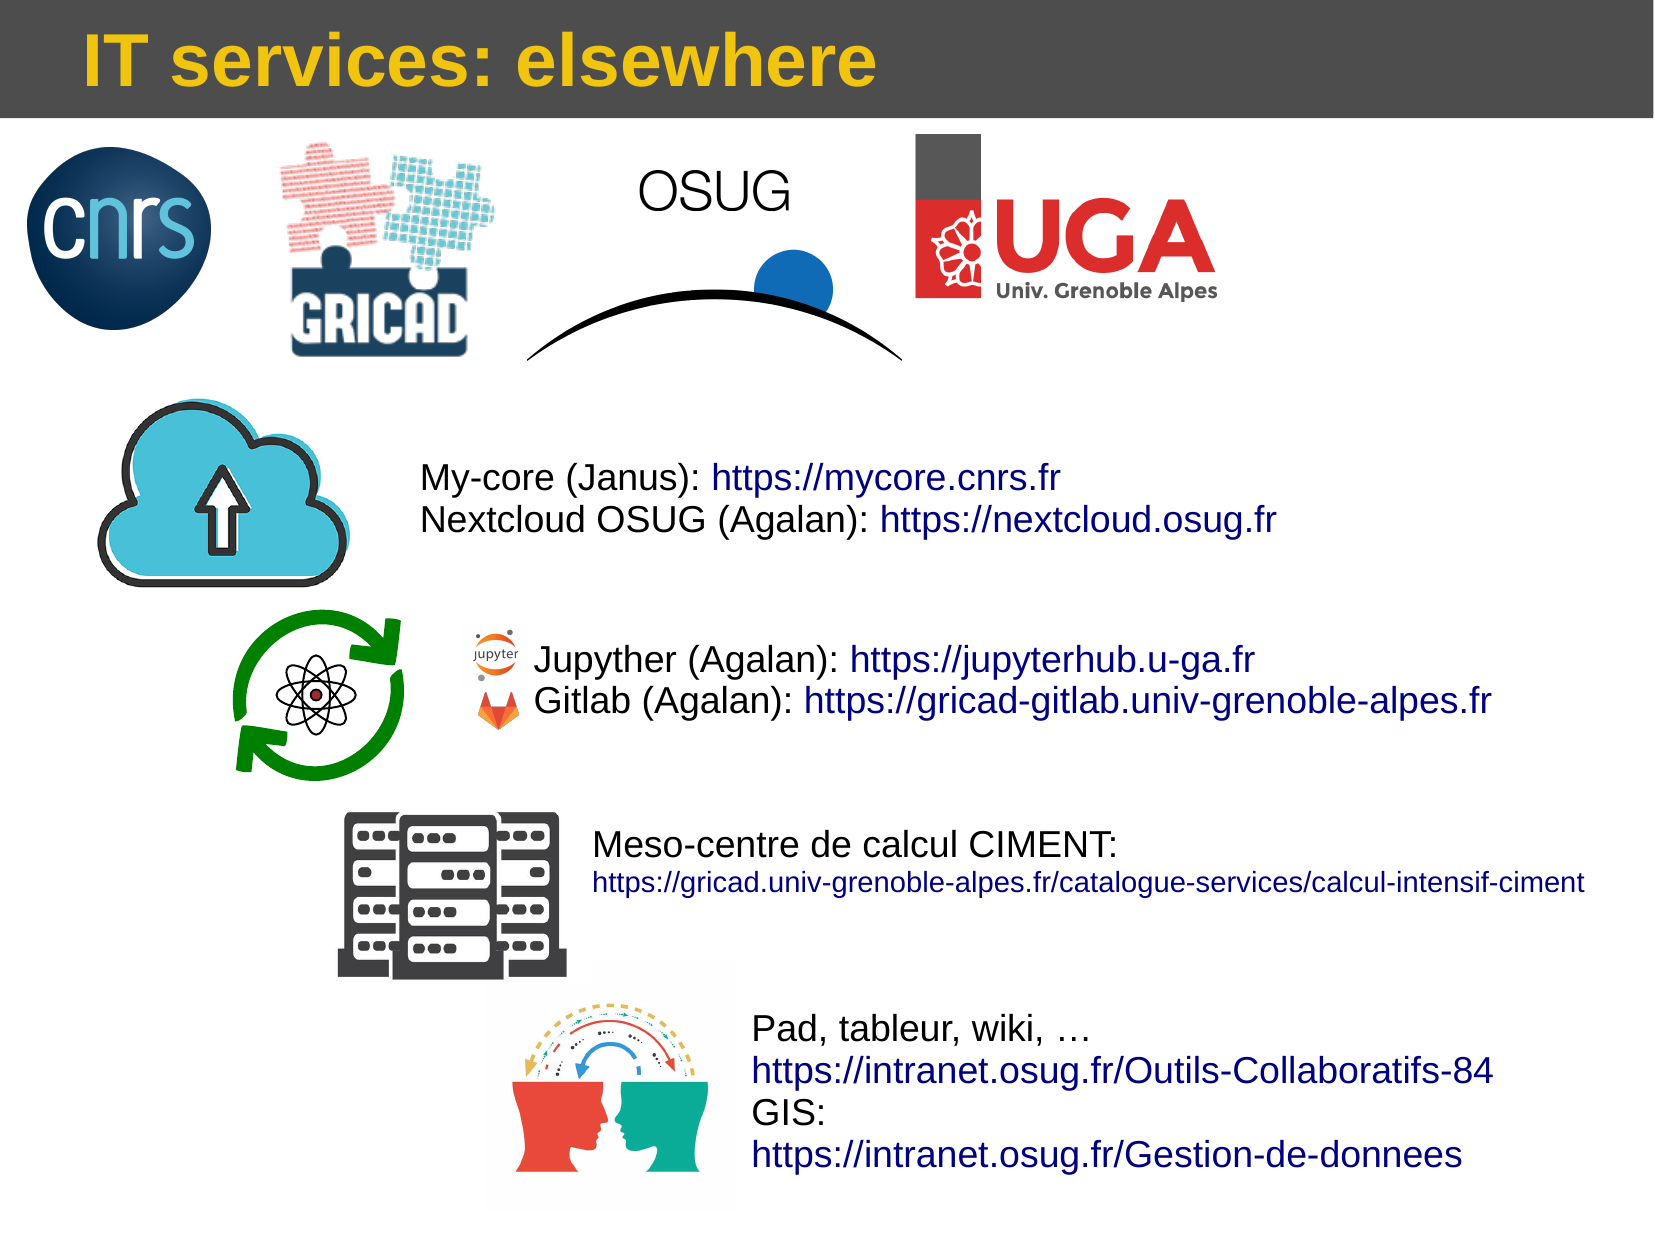

# IT services: elsewhere
My-core (Janus): https://mycore.cnrs.fr
Nextcloud OSUG (Agalan): https://nextcloud.osug.fr
Jupyther (Agalan): https://jupyterhub.u-ga.fr
Gitlab (Agalan): https://gricad-gitlab.univ-grenoble-alpes.fr
Meso-centre de calcul CIMENT:
https://gricad.univ-grenoble-alpes.fr/catalogue-services/calcul-intensif-ciment
Pad, tableur, wiki, …
https://intranet.osug.fr/Outils-Collaboratifs-84
GIS:
https://intranet.osug.fr/Gestion-de-donnees